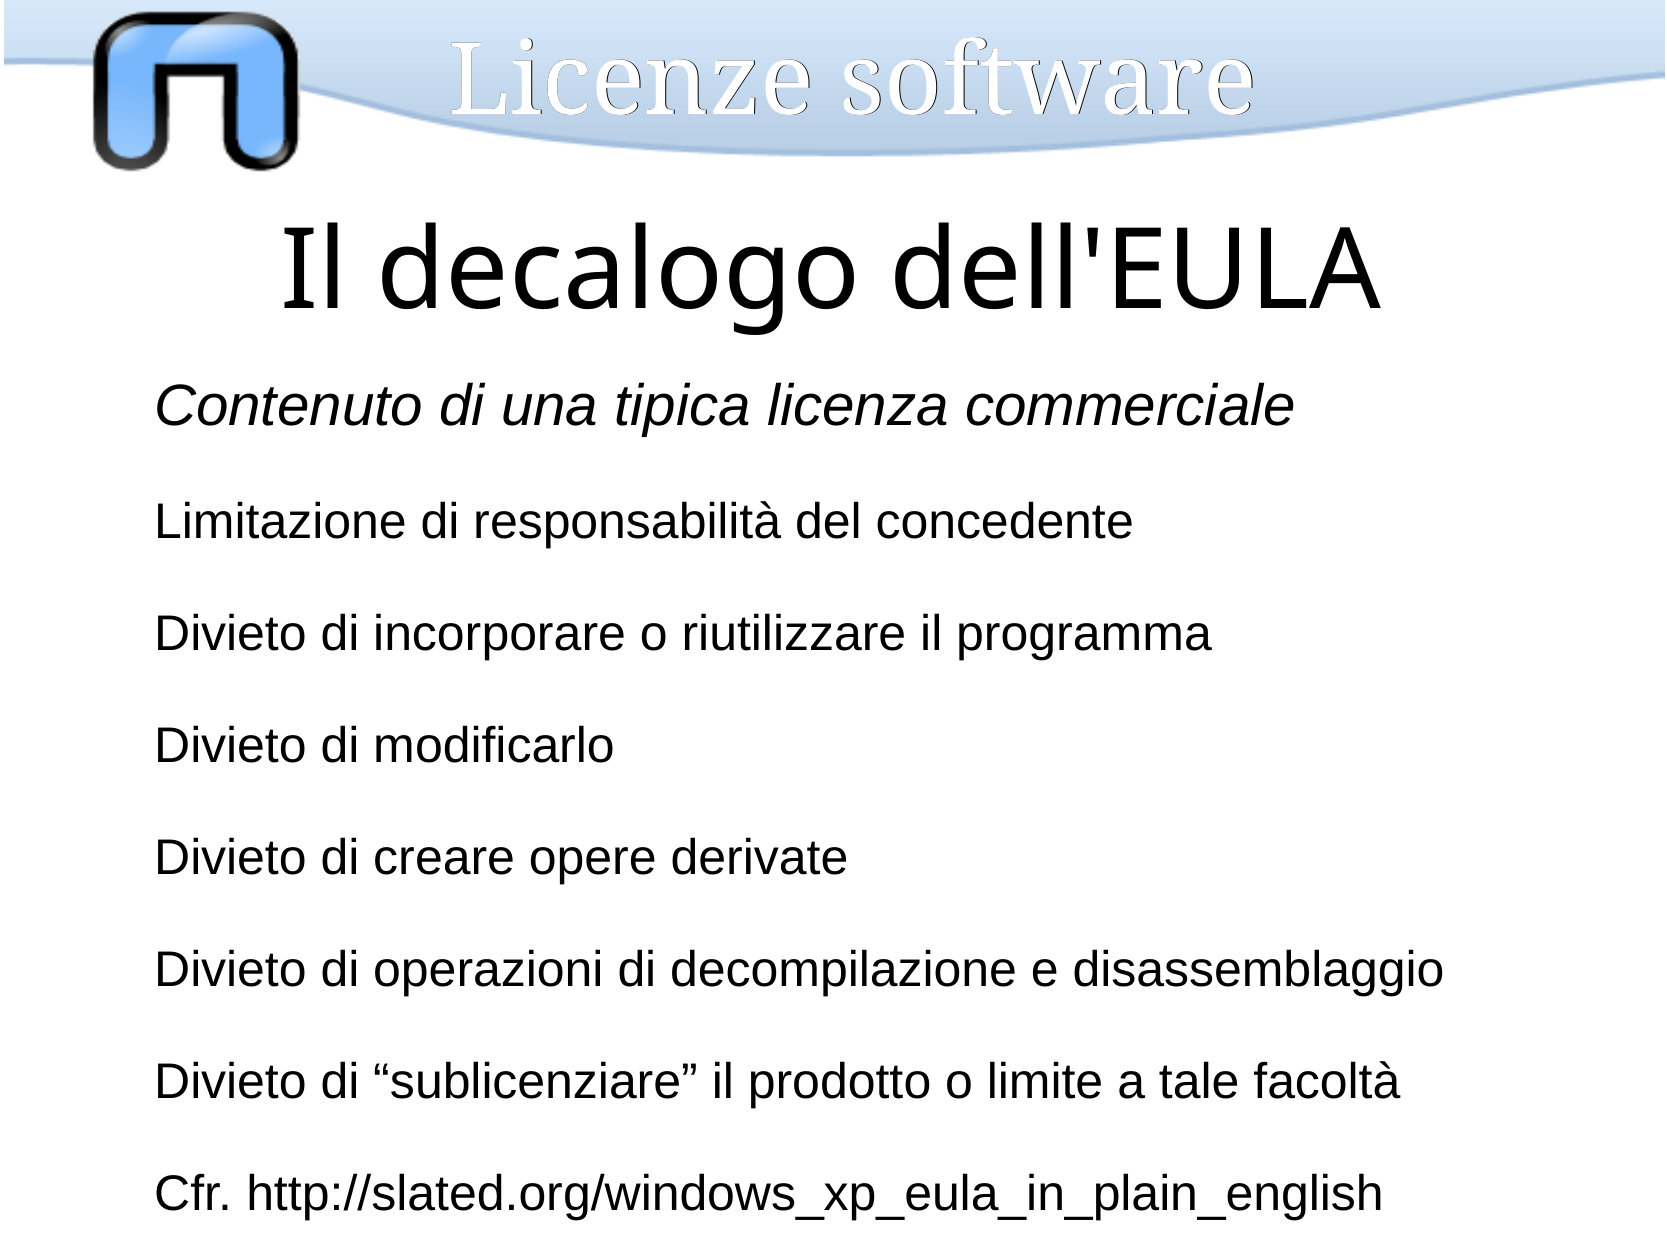

Licenze software
# Il decalogo dell'EULA
Contenuto di una tipica licenza commerciale
Limitazione di responsabilità del concedente
Divieto di incorporare o riutilizzare il programma
Divieto di modificarlo
Divieto di creare opere derivate
Divieto di operazioni di decompilazione e disassemblaggio
Divieto di “sublicenziare” il prodotto o limite a tale facoltà
Cfr. http://slated.org/windows_xp_eula_in_plain_english